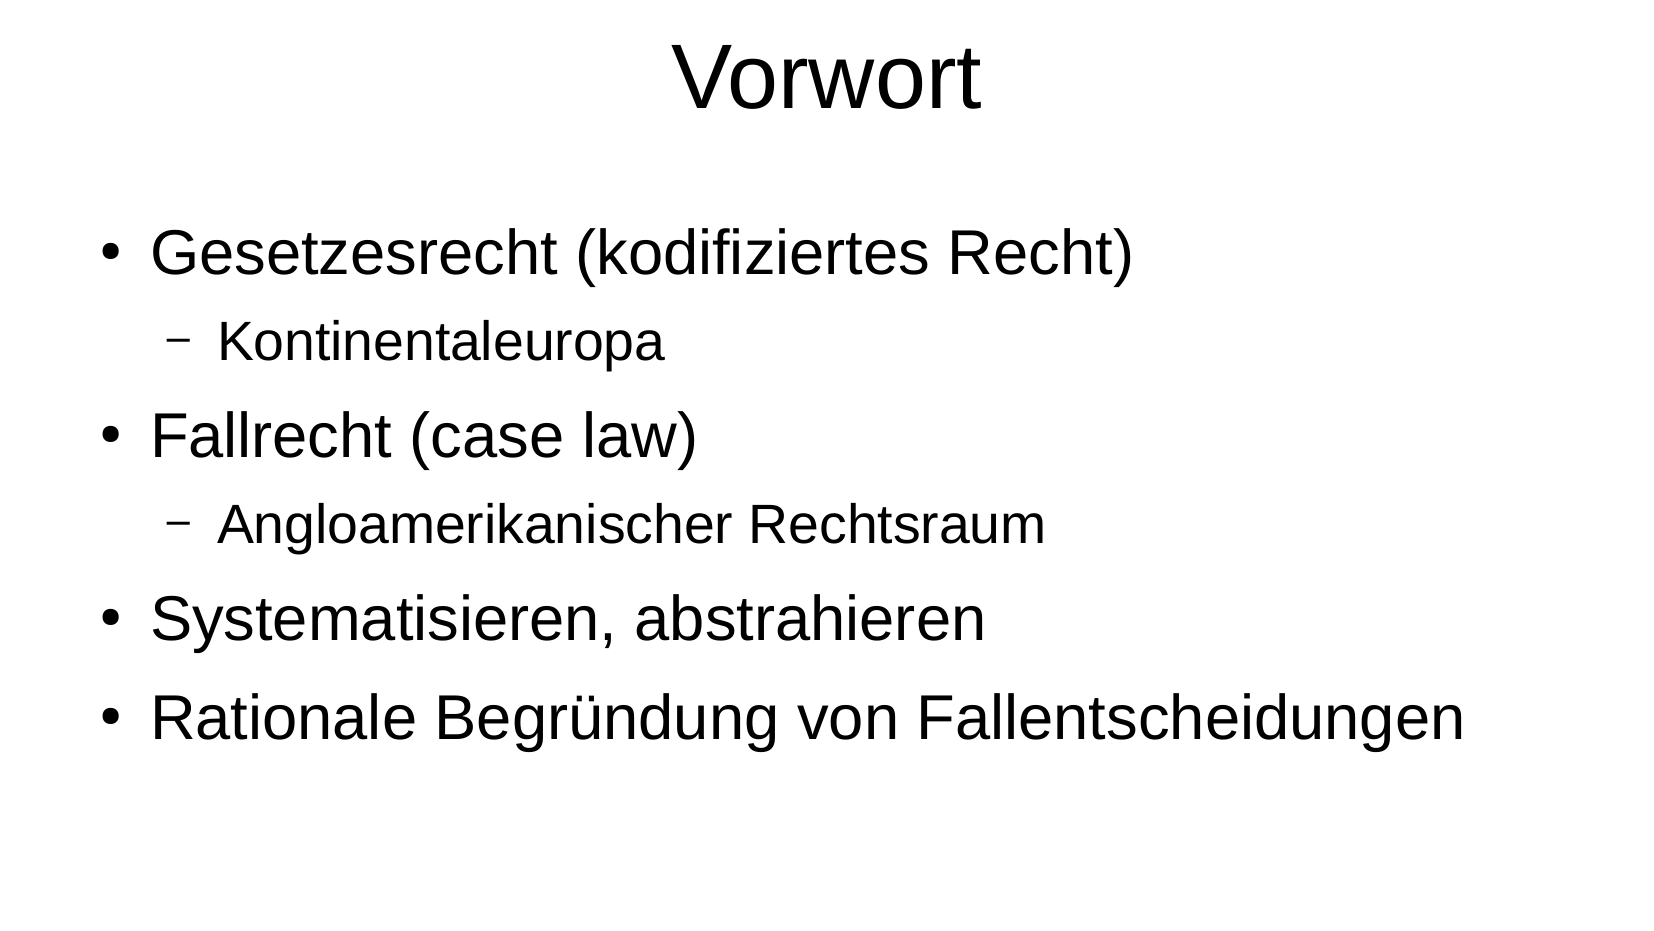

# Vorwort
Gesetzesrecht (kodifiziertes Recht)
Kontinentaleuropa
Fallrecht (case law)
Angloamerikanischer Rechtsraum
Systematisieren, abstrahieren
Rationale Begründung von Fallentscheidungen